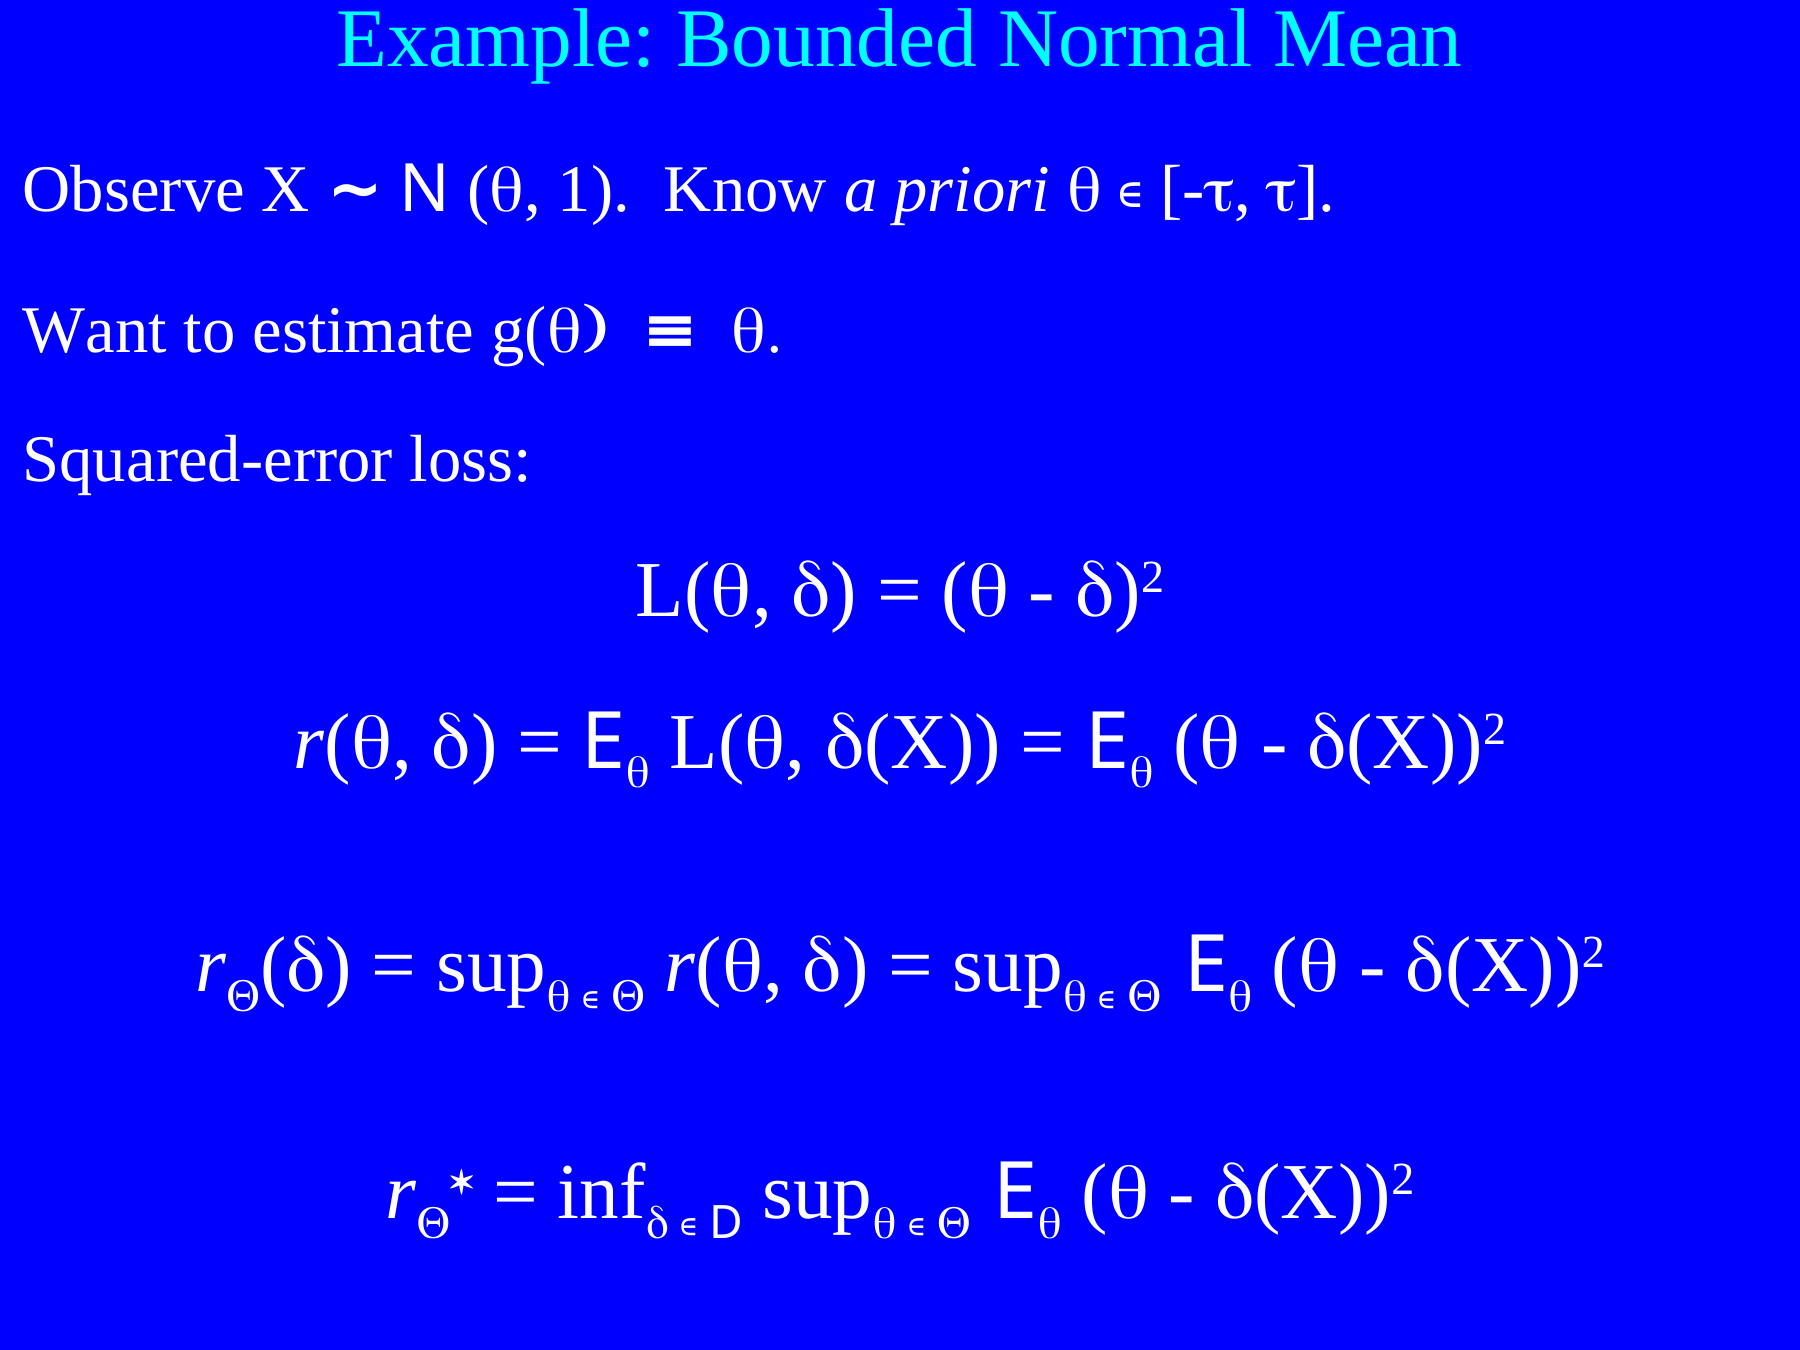

# Example: Bounded Normal Mean
Observe X ∼ N (, ). Know a priori  ∊ [-, ].
Want to estimate g(≡
Squared-error loss:
L(, ) = ( - )2
r(, ) = E L(, (X)) = E ( - (X))2
r() = sup ∊  r(, ) = sup ∊ E ( - (X))2
r = inf ∊ D sup ∊ E ( - (X))2